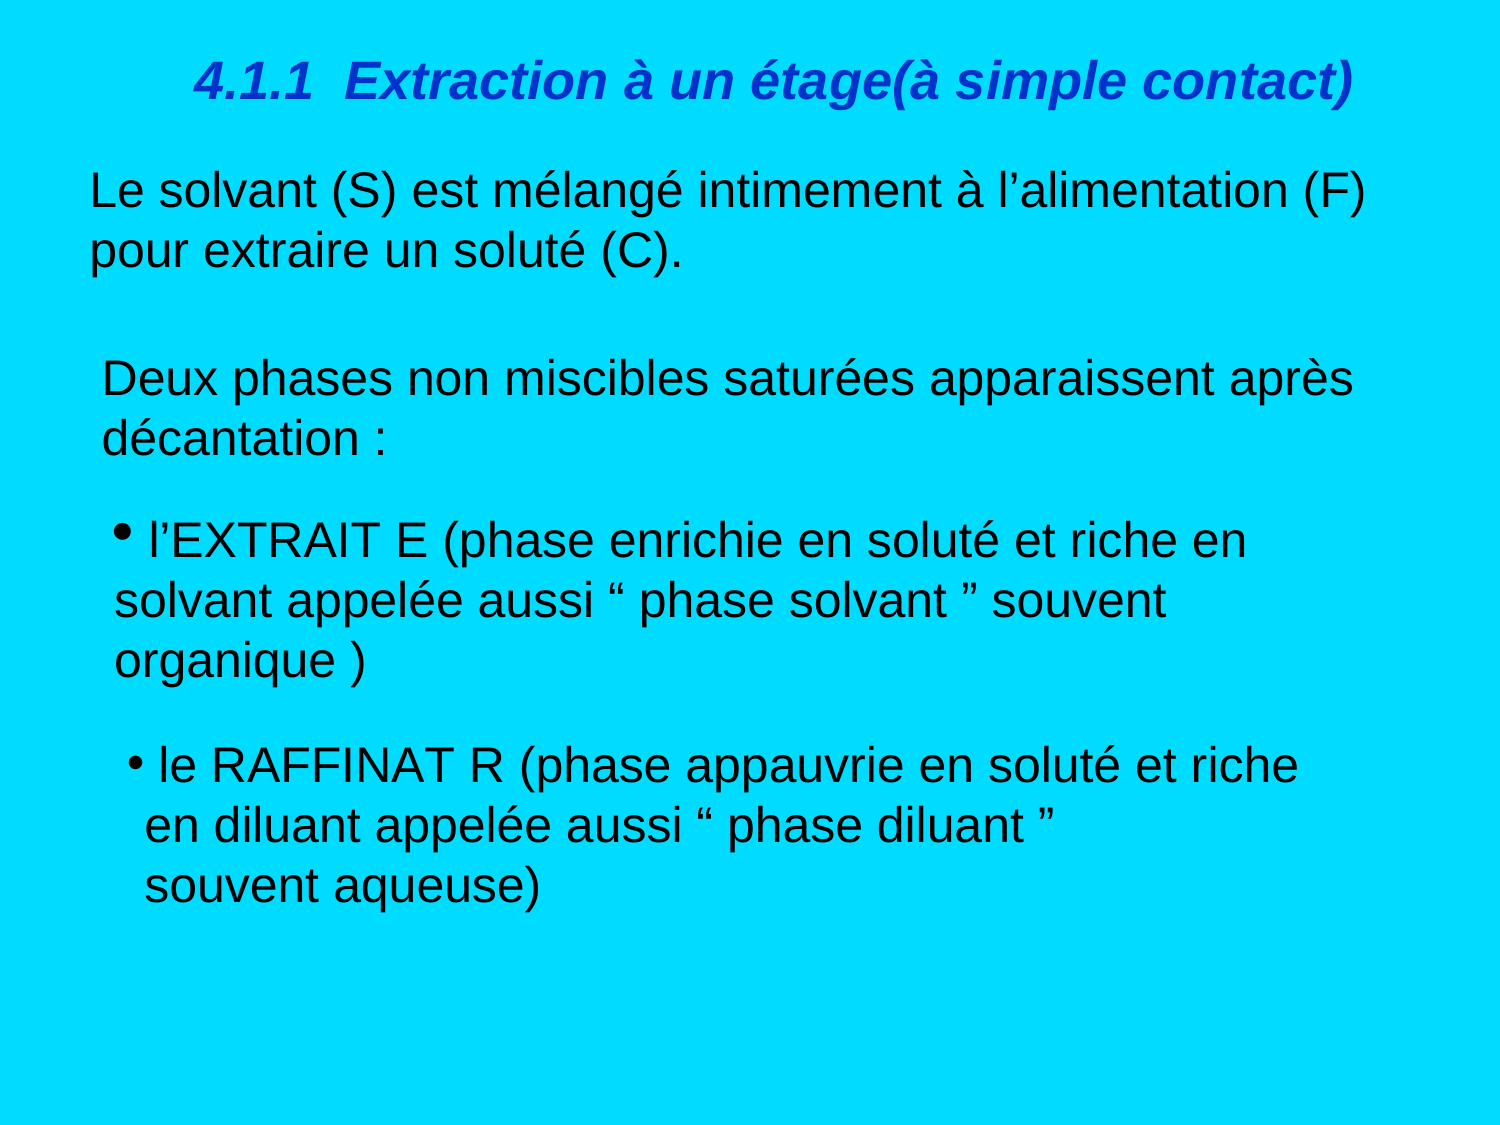

4.1.1	Extraction à un étage(à simple contact)‏
Le solvant (S) est mélangé intimement à l’alimentation (F) pour extraire un soluté (C).
Deux phases non miscibles saturées apparaissent après décantation :
 l’EXTRAIT E (phase enrichie en soluté et riche en solvant appelée aussi “ phase solvant ” souvent organique )‏
 le RAFFINAT R (phase appauvrie en soluté et riche
en diluant appelée aussi “ phase diluant ”
souvent aqueuse)‏